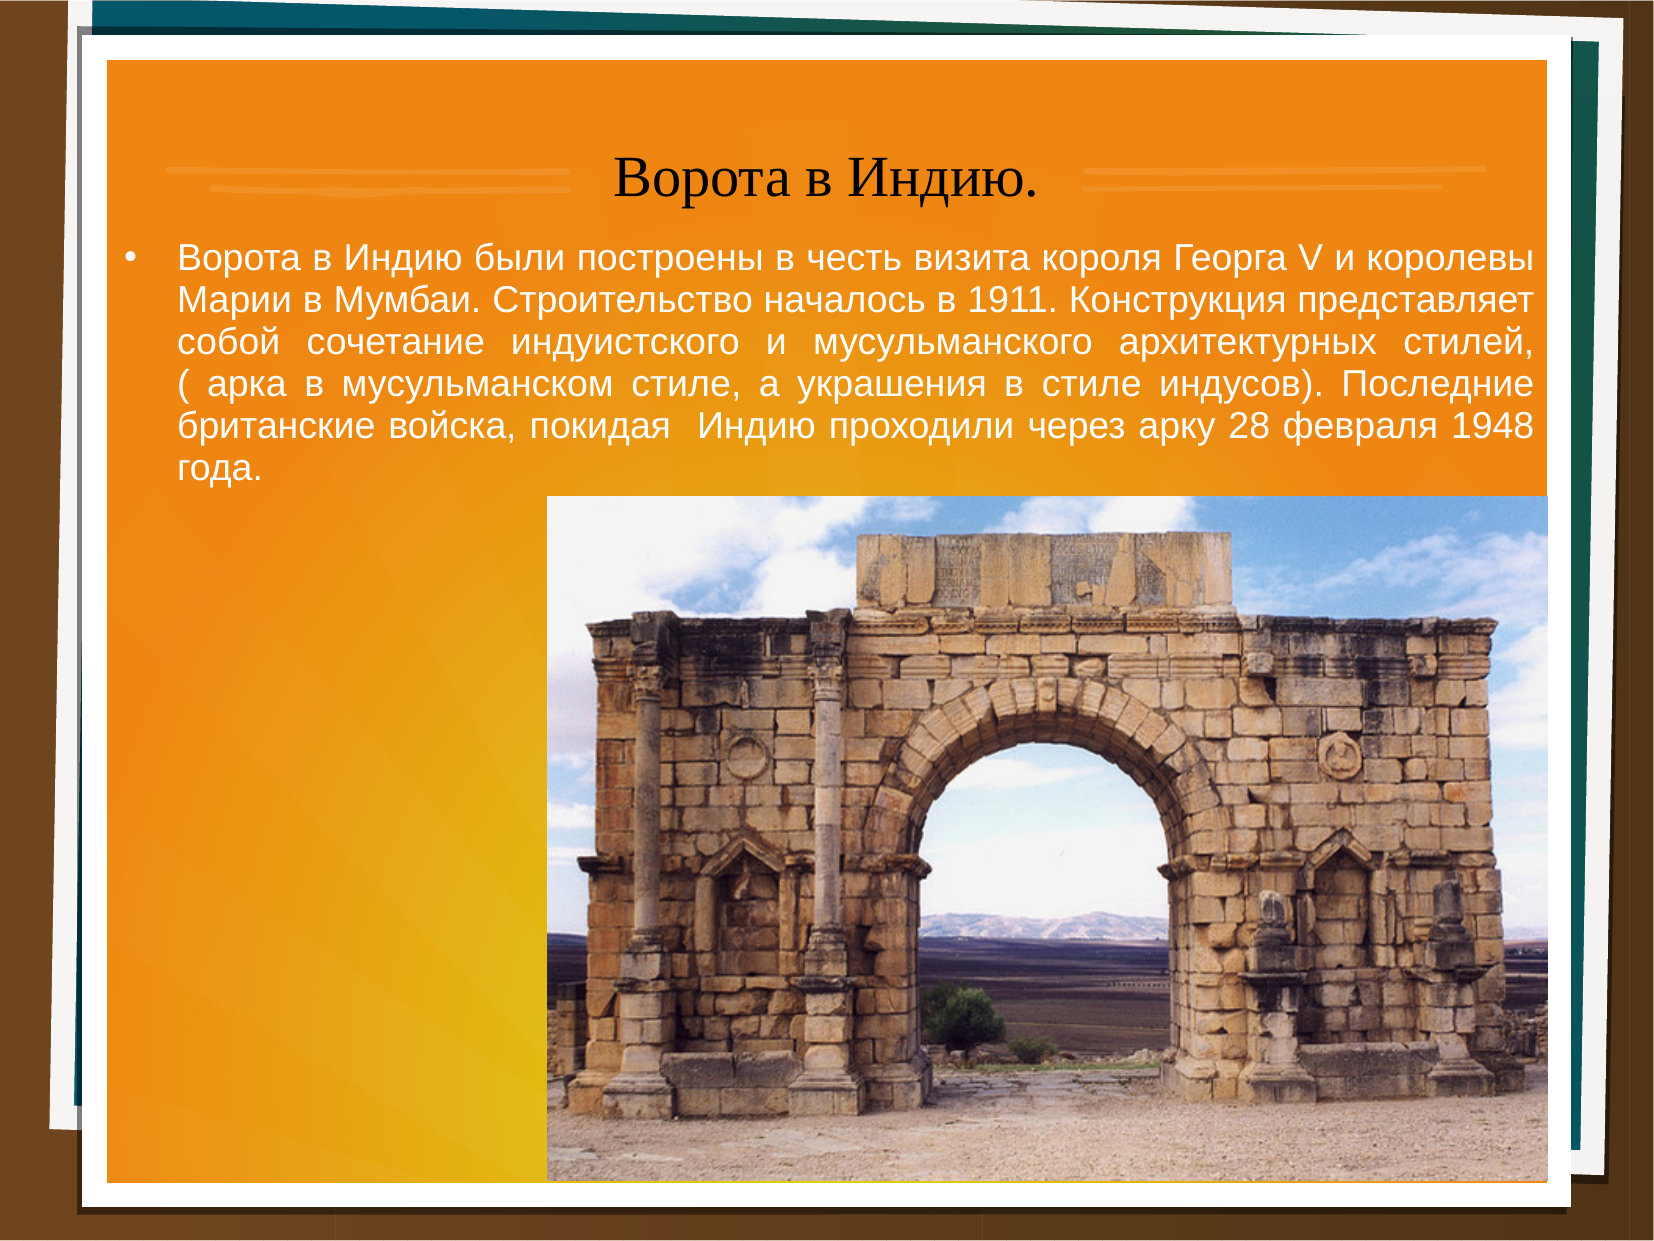

# Ворота в Индию.
Ворота в Индию были построены в честь визита короля Георга V и королевы Марии в Мумбаи. Строительство началось в 1911. Конструкция представляет собой сочетание индуистского и мусульманского архитектурных стилей, ( арка в мусульманском стиле, а украшения в стиле индусов). Последние британские войска, покидая Индию проходили через арку 28 февраля 1948 года.